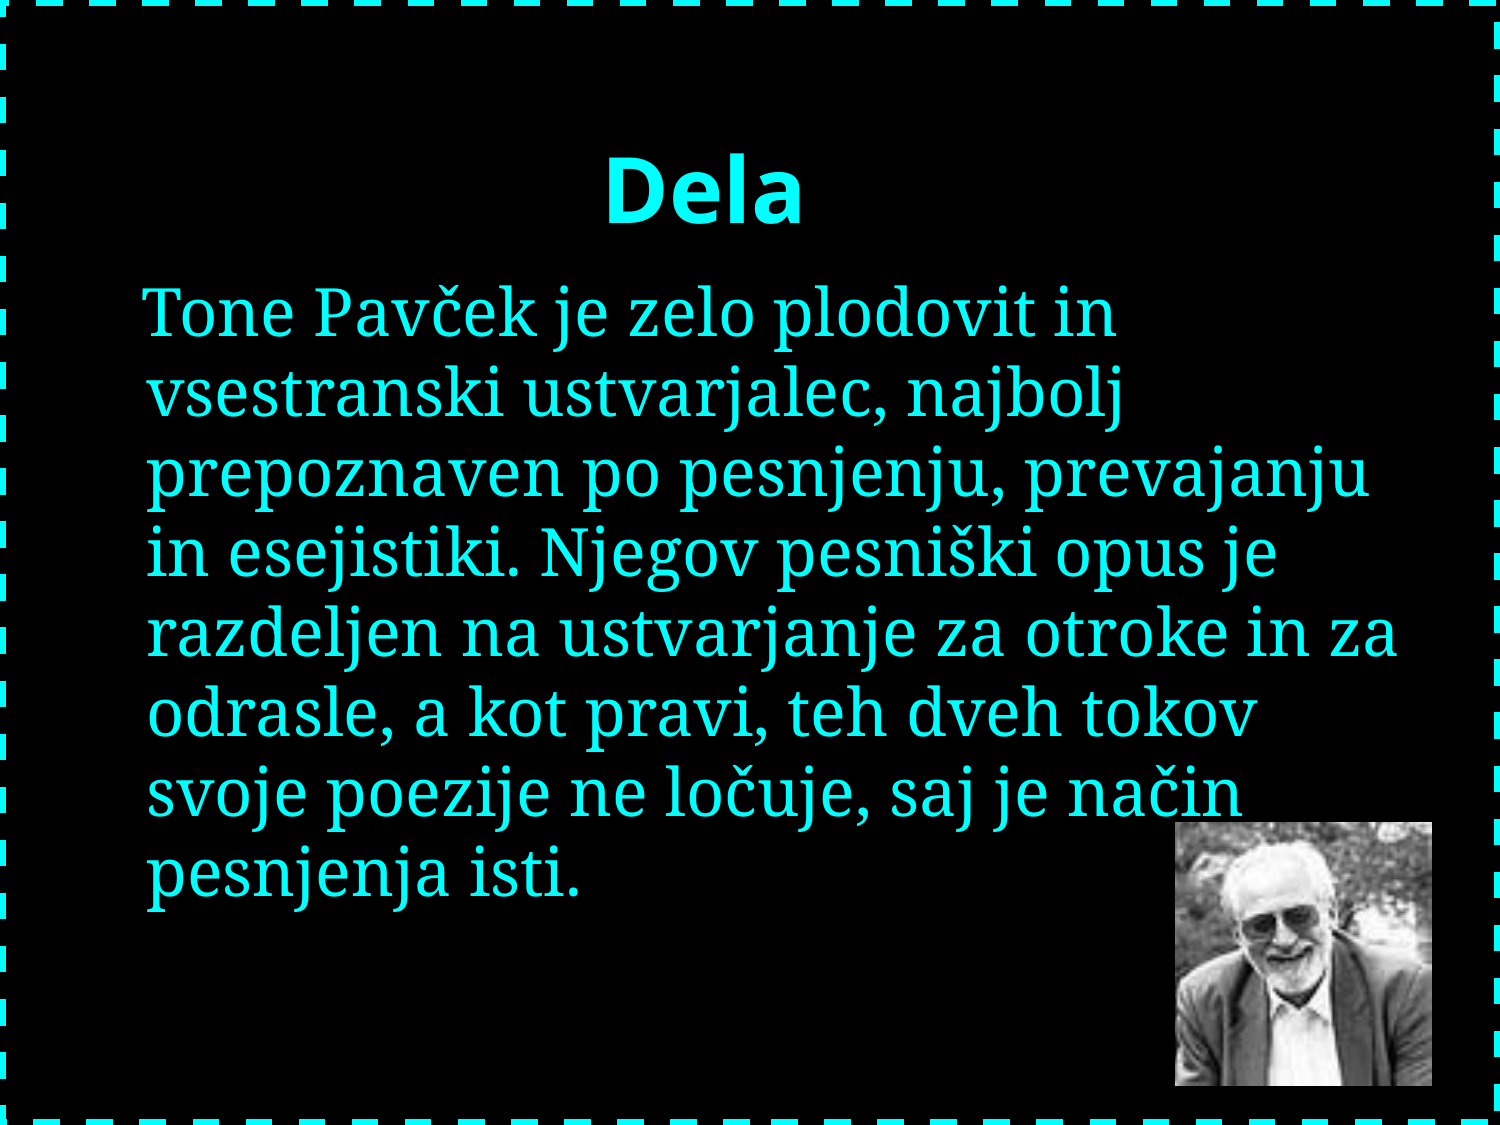

# Dela
 Tone Pavček je zelo plodovit in vsestranski ustvarjalec, najbolj prepoznaven po pesnjenju, prevajanju in esejistiki. Njegov pesniški opus je razdeljen na ustvarjanje za otroke in za odrasle, a kot pravi, teh dveh tokov svoje poezije ne ločuje, saj je način pesnjenja isti.